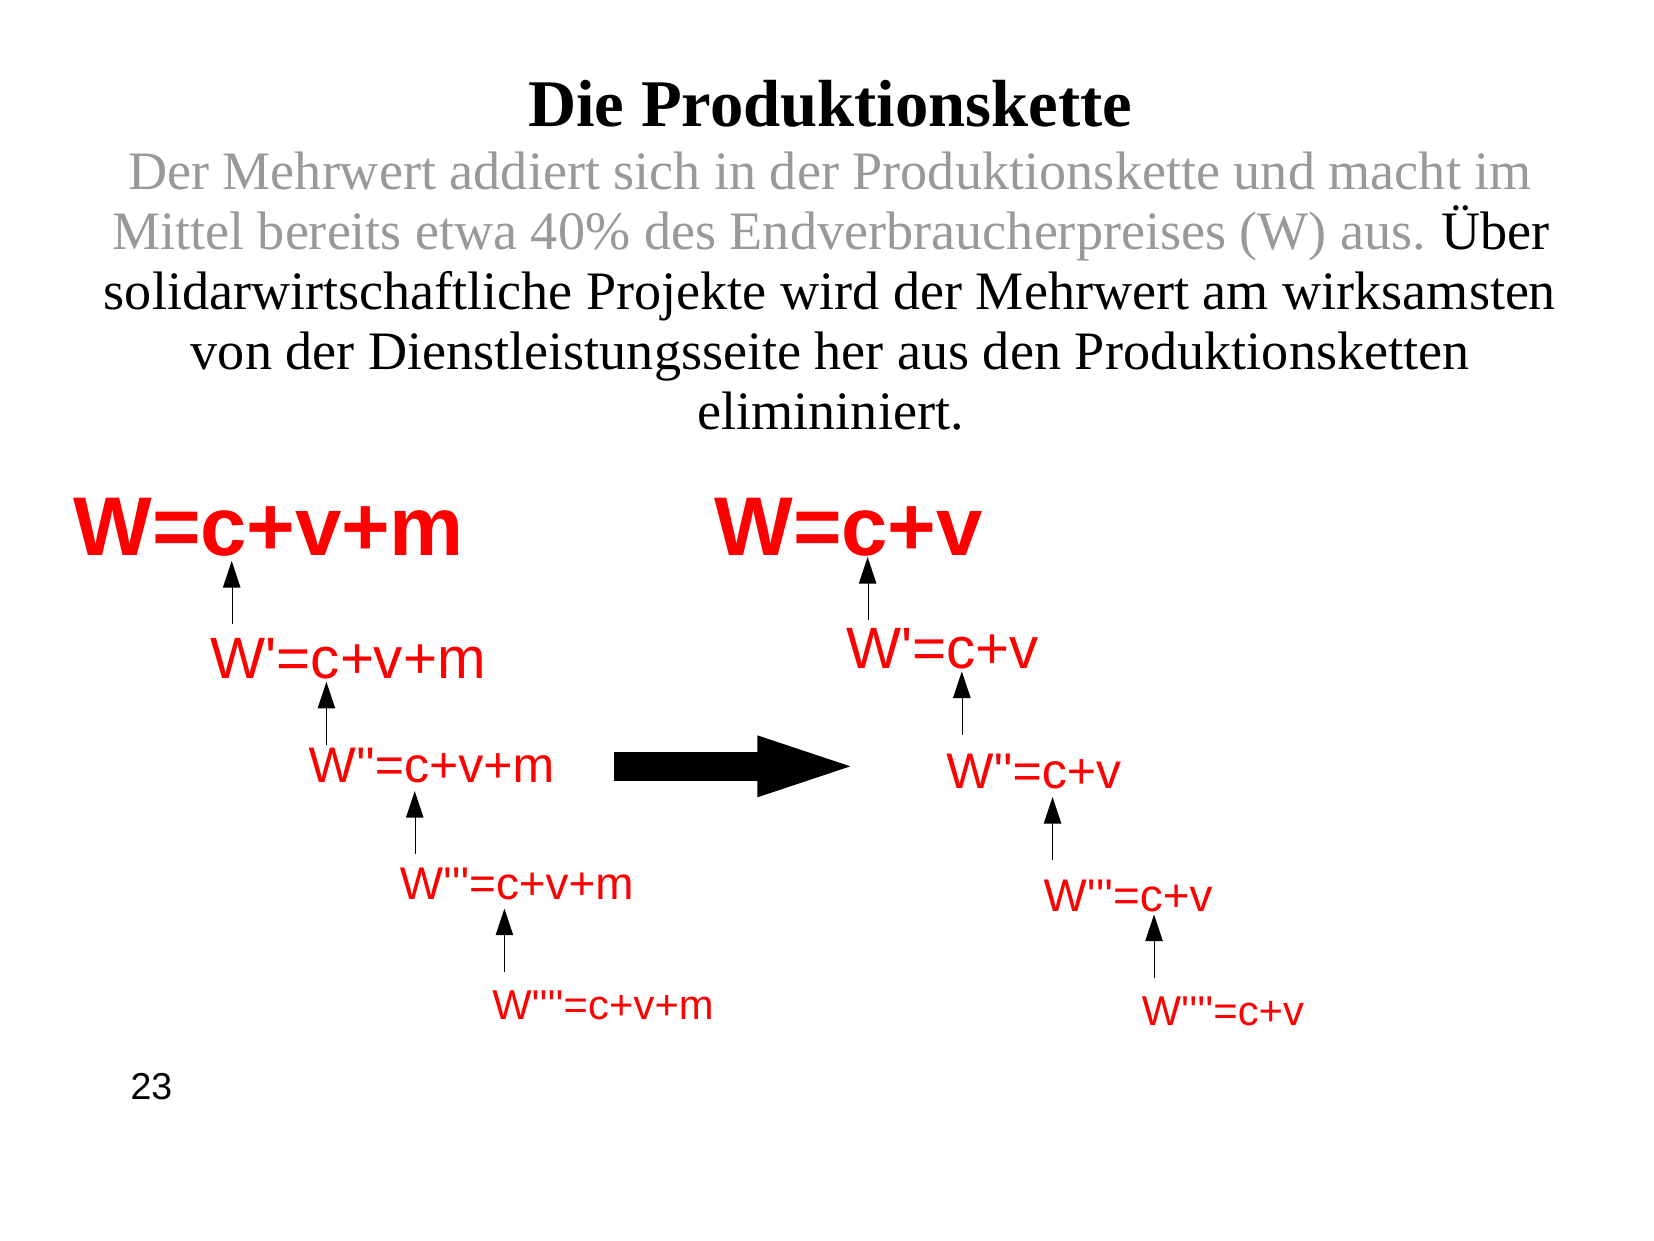

Die Produktionskette
Der Mehrwert addiert sich in der Produktionskette und macht im Mittel bereits etwa 40% des Endverbraucherpreises (W) aus. Über solidarwirtschaftliche Projekte wird der Mehrwert am wirksamsten von der Dienstleistungsseite her aus den Produktionsketten elimininiert.
W=c+v+m
W=c+v
W'=c+v
W'=c+v+m
W''=c+v+m
W''=c+v
W'''=c+v+m
W'''=c+v
W''''=c+v+m
W''''=c+v